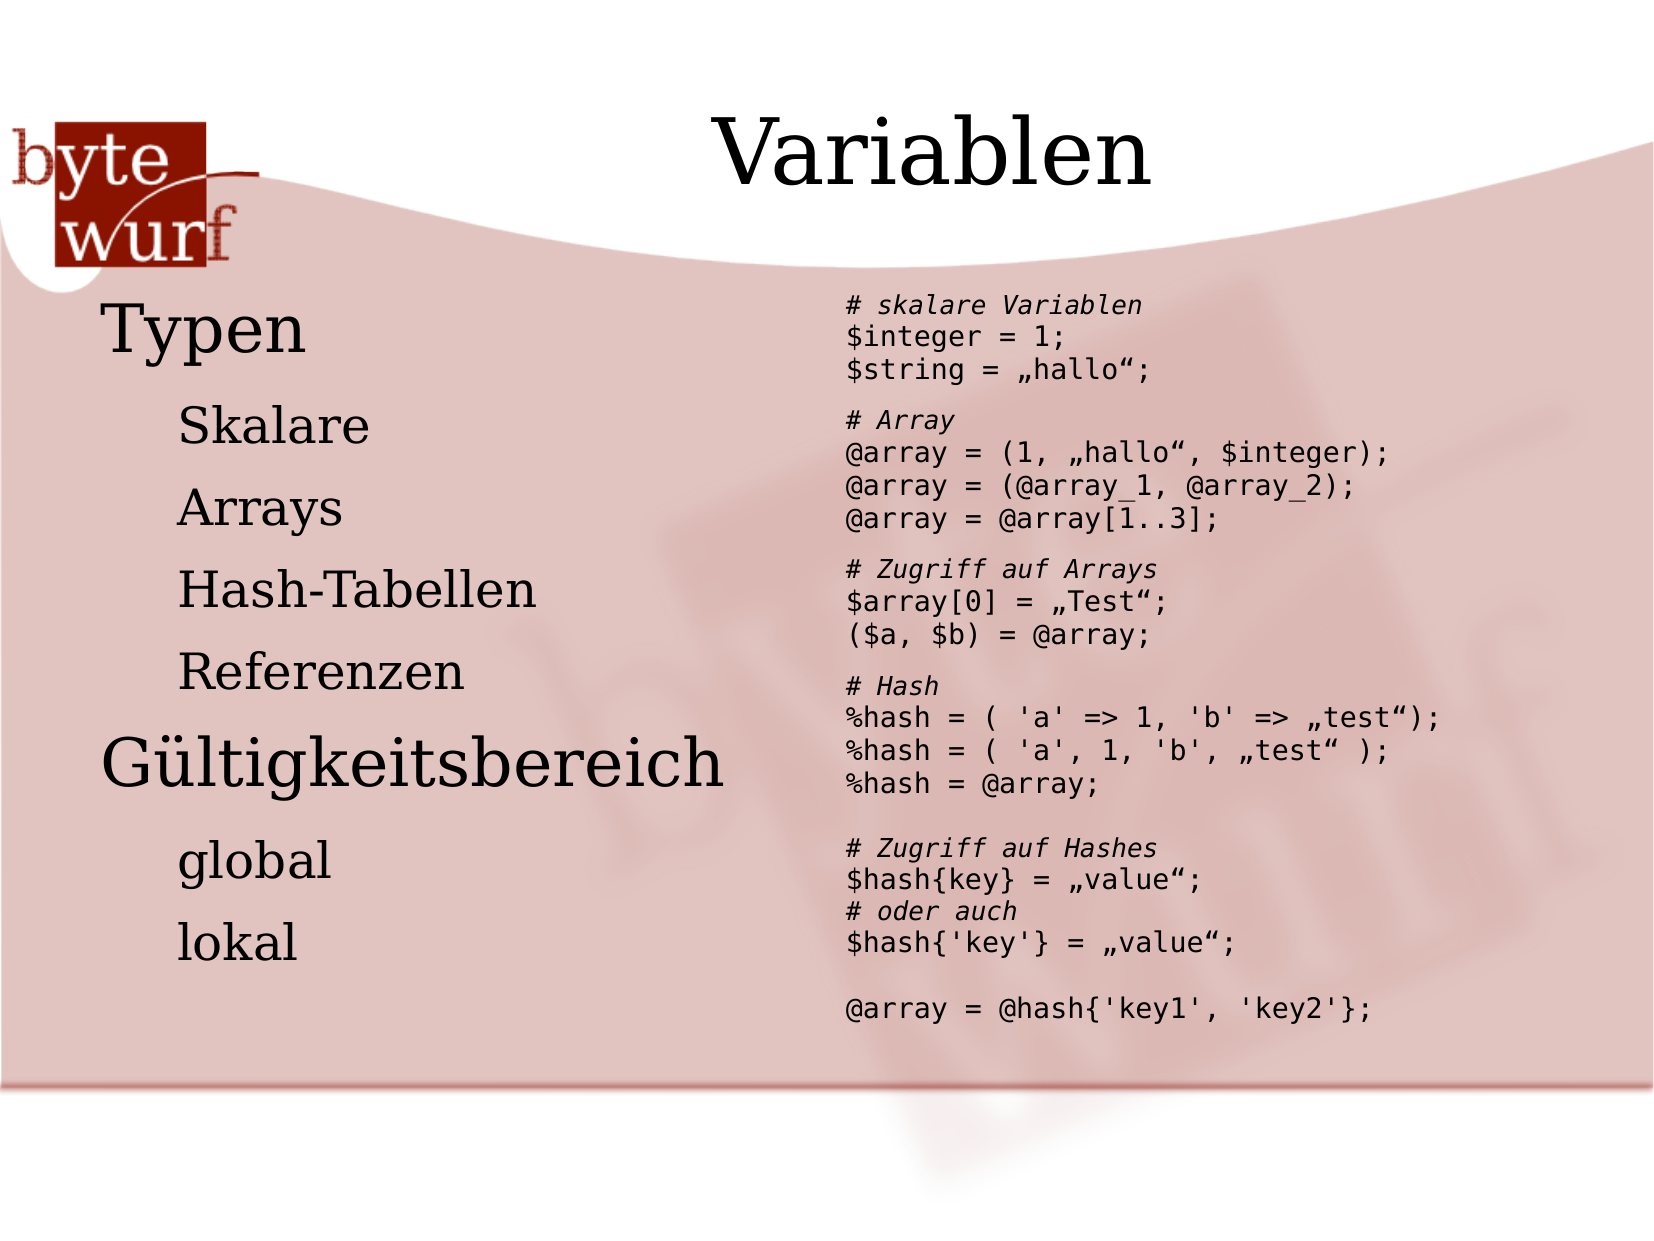

# Variablen
Typen
Skalare
Arrays
Hash-Tabellen
Referenzen
Gültigkeitsbereich
global
lokal